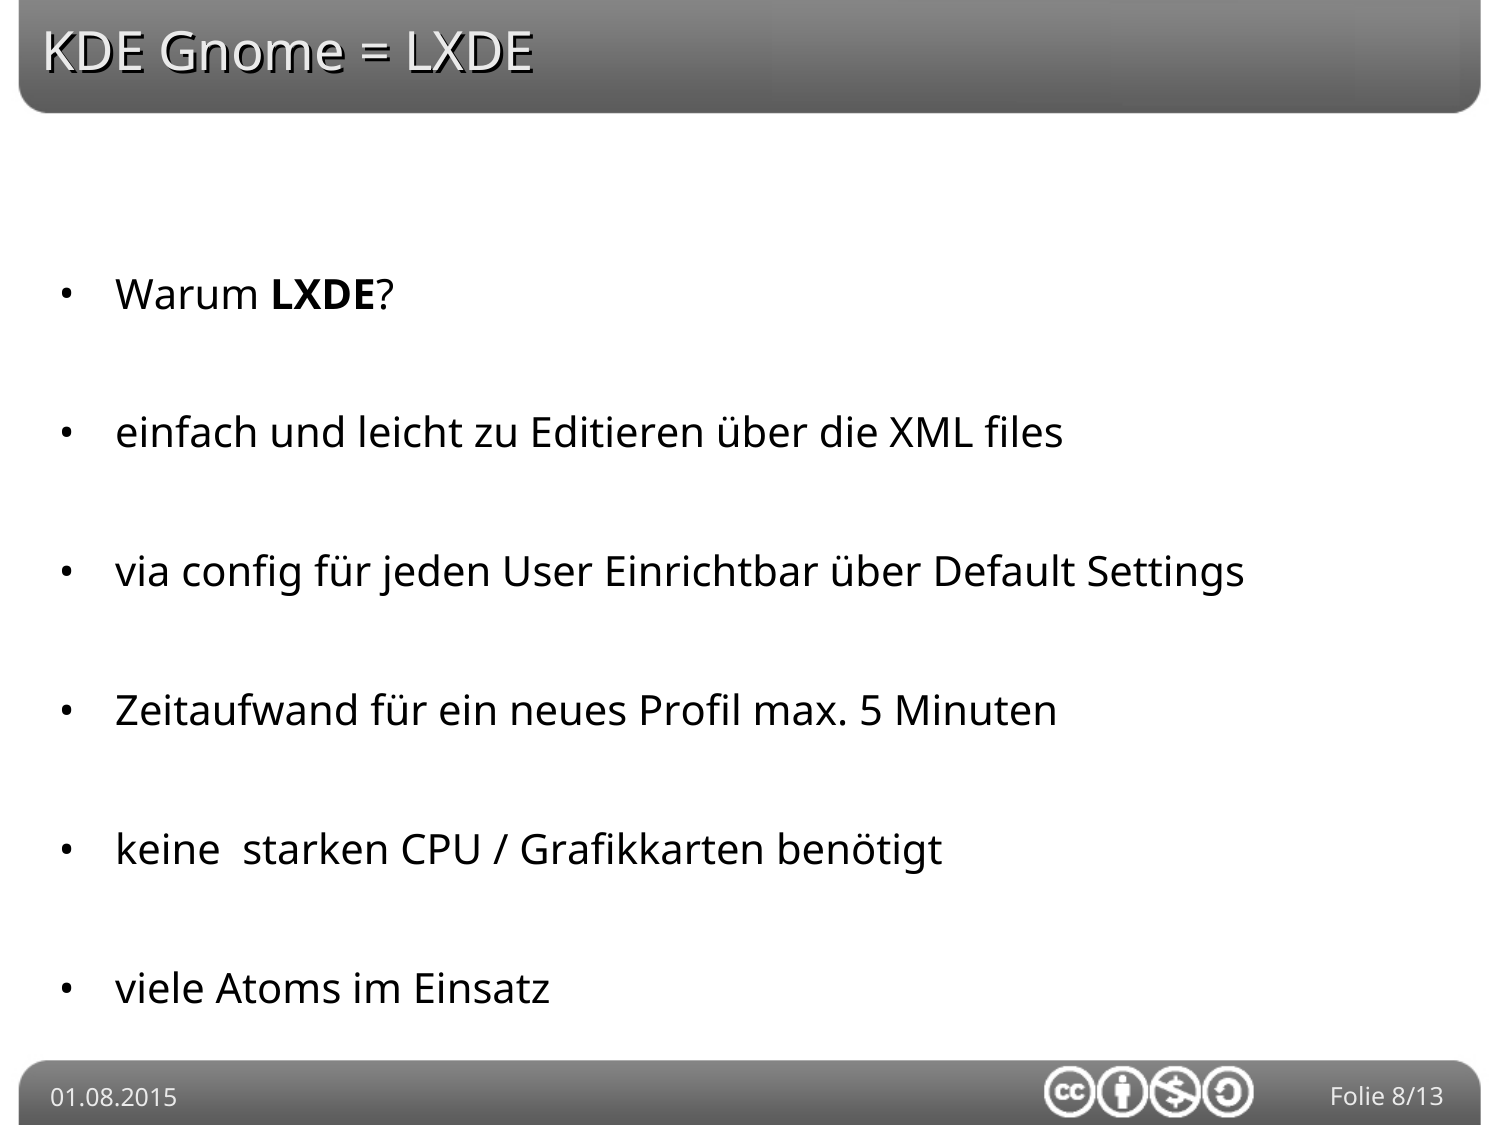

# KDE Gnome = LXDE
Warum LXDE?
einfach und leicht zu Editieren über die XML files
via config für jeden User Einrichtbar über Default Settings
Zeitaufwand für ein neues Profil max. 5 Minuten
keine starken CPU / Grafikkarten benötigt
viele Atoms im Einsatz
8